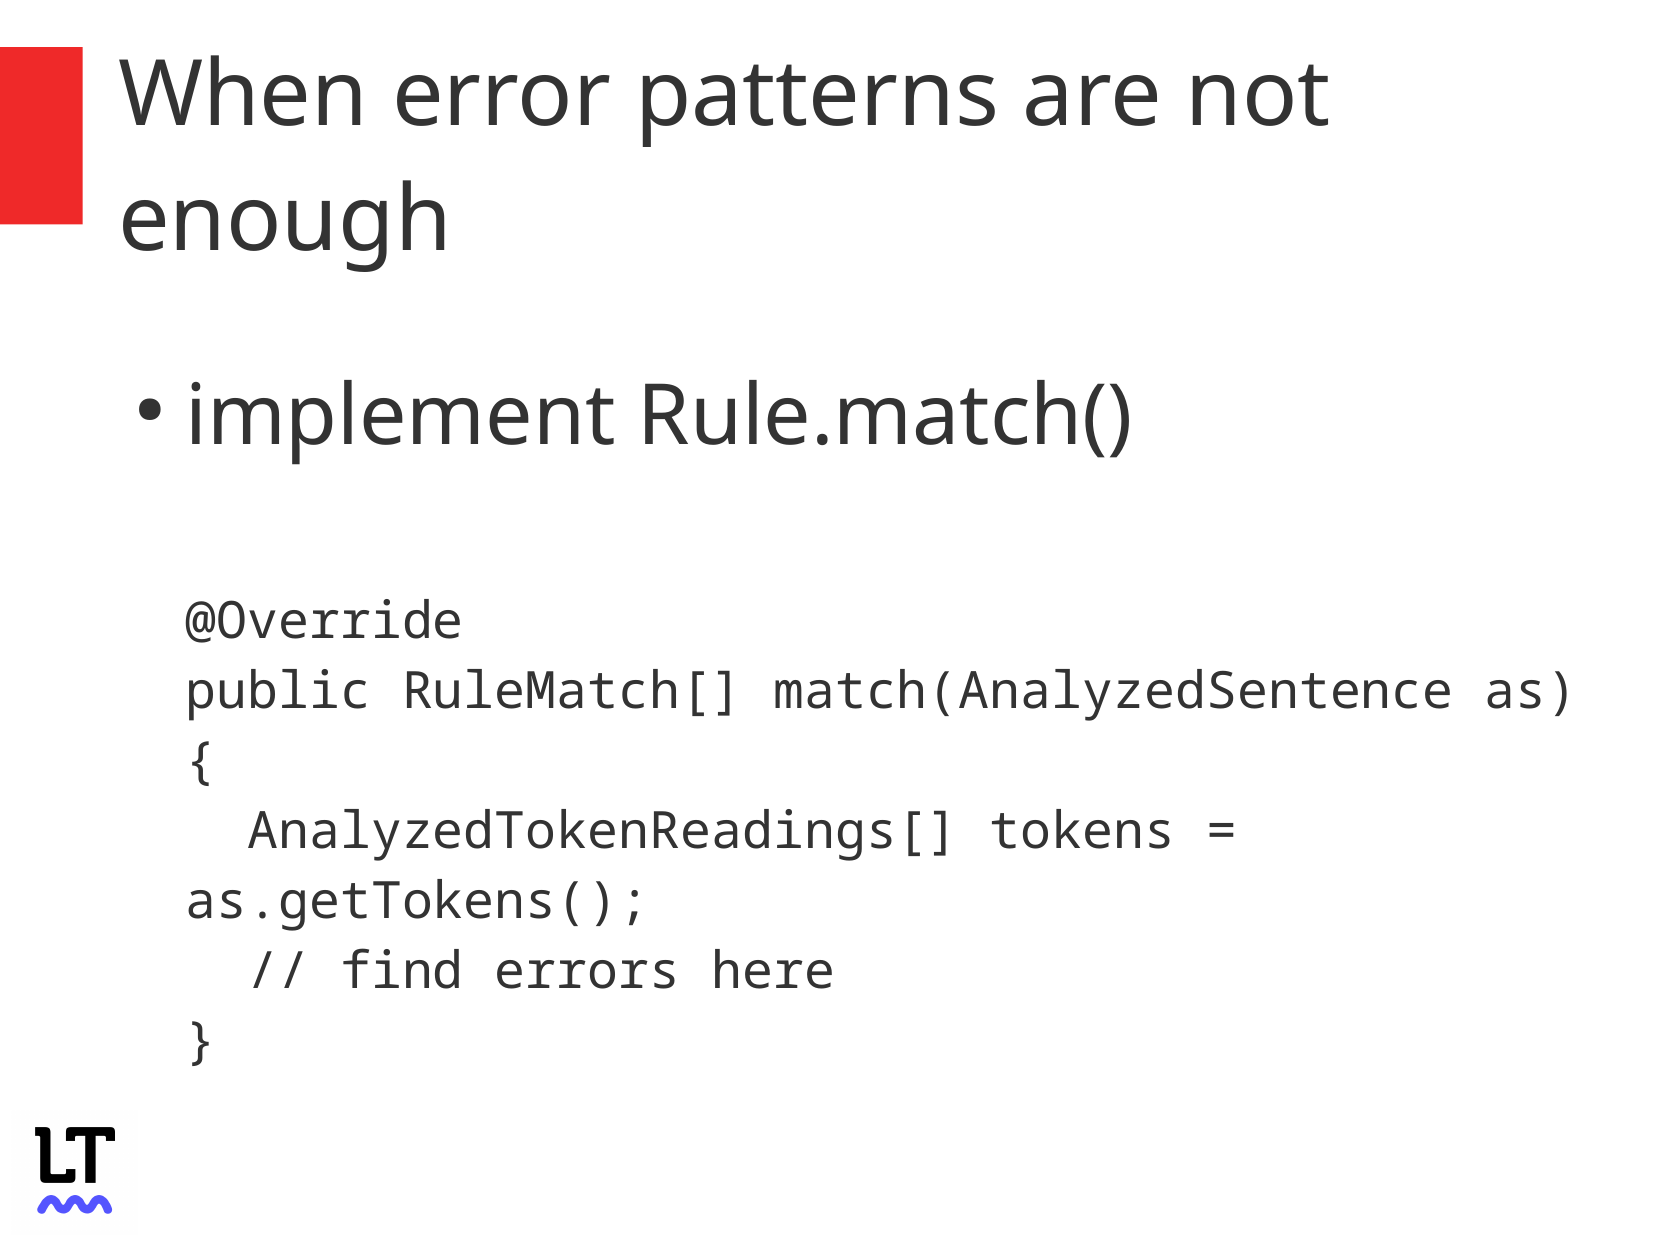

# When error patterns are not enough
implement Rule.match()
@Override
public RuleMatch[] match(AnalyzedSentence as) {
 AnalyzedTokenReadings[] tokens = as.getTokens();
 // find errors here
}